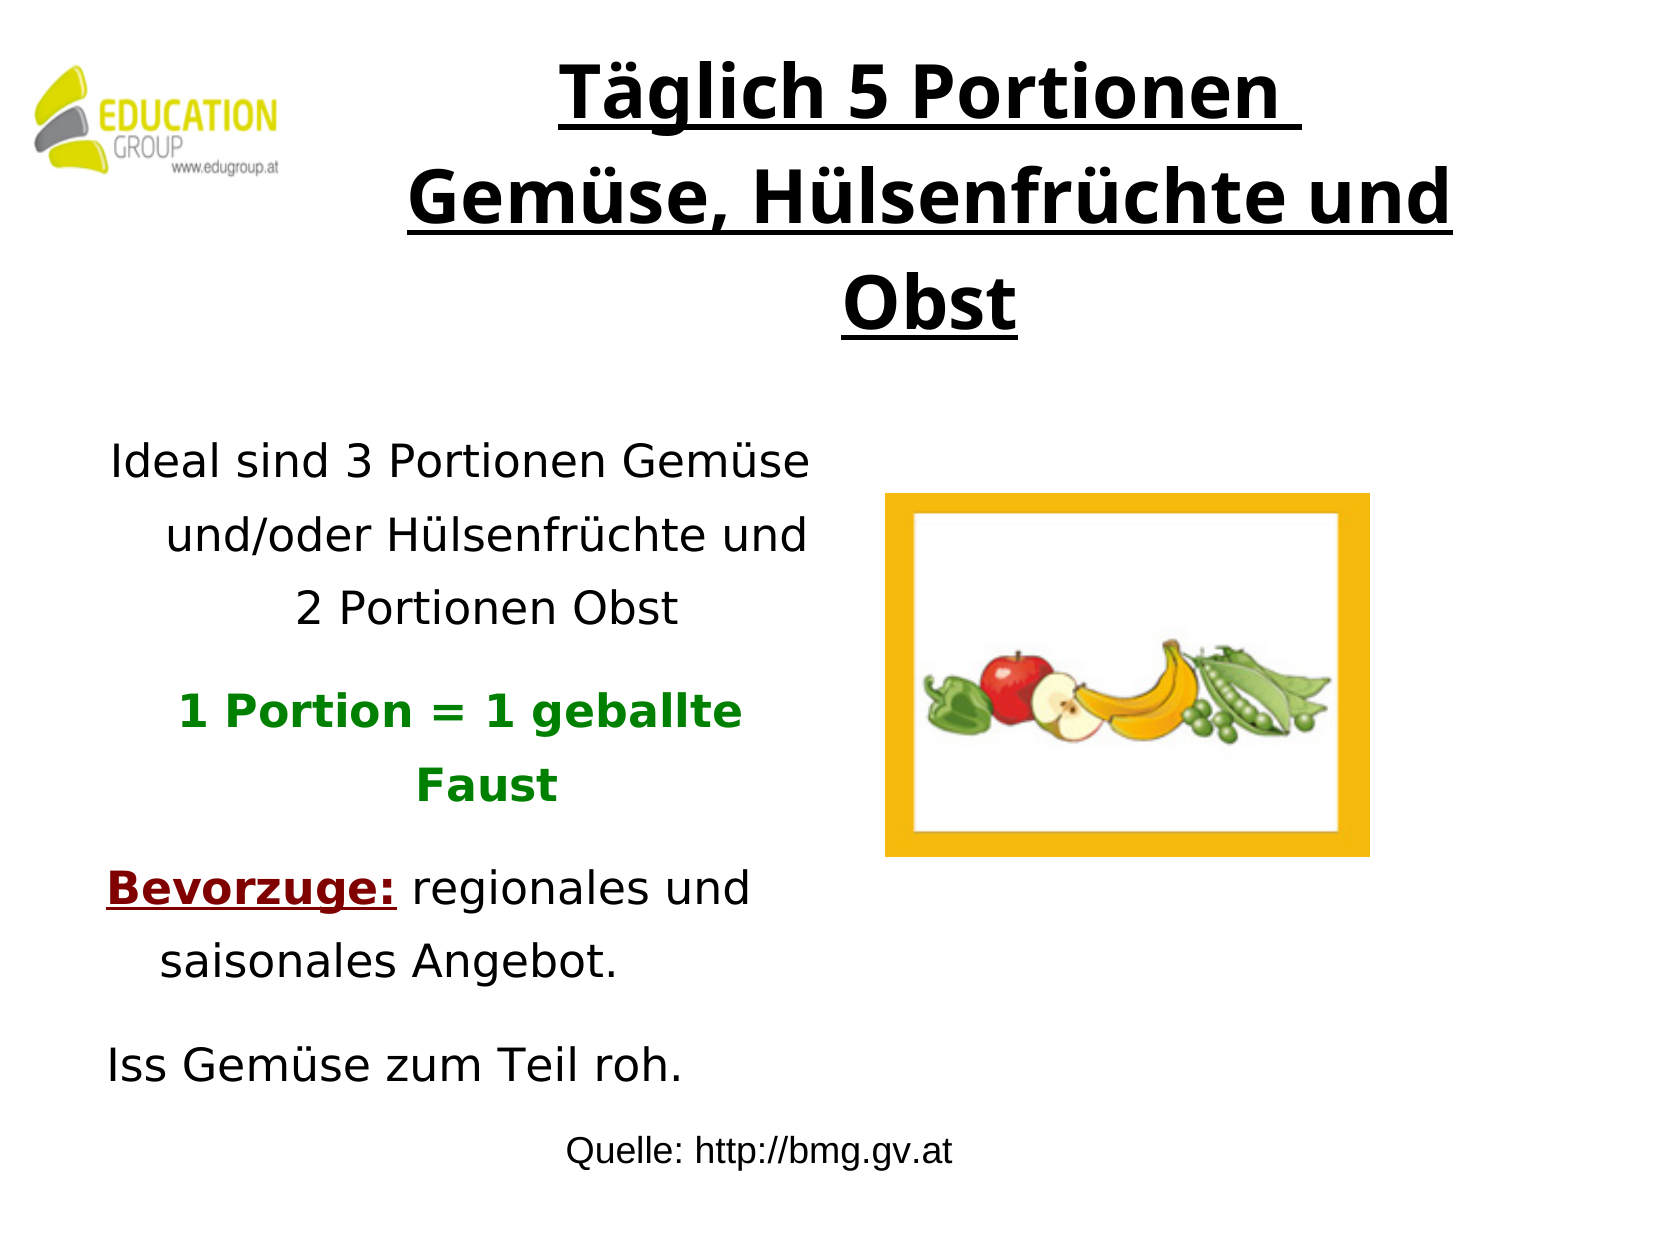

Täglich 5 Portionen
Gemüse, Hülsenfrüchte und Obst
# Ideal sind 3 Portionen Gemüse und/oder Hülsenfrüchte und 2 Portionen Obst
1 Portion = 1 geballte Faust
Bevorzuge: regionales und saisonales Angebot.
Iss Gemüse zum Teil roh.
Quelle: http://bmg.gv.at